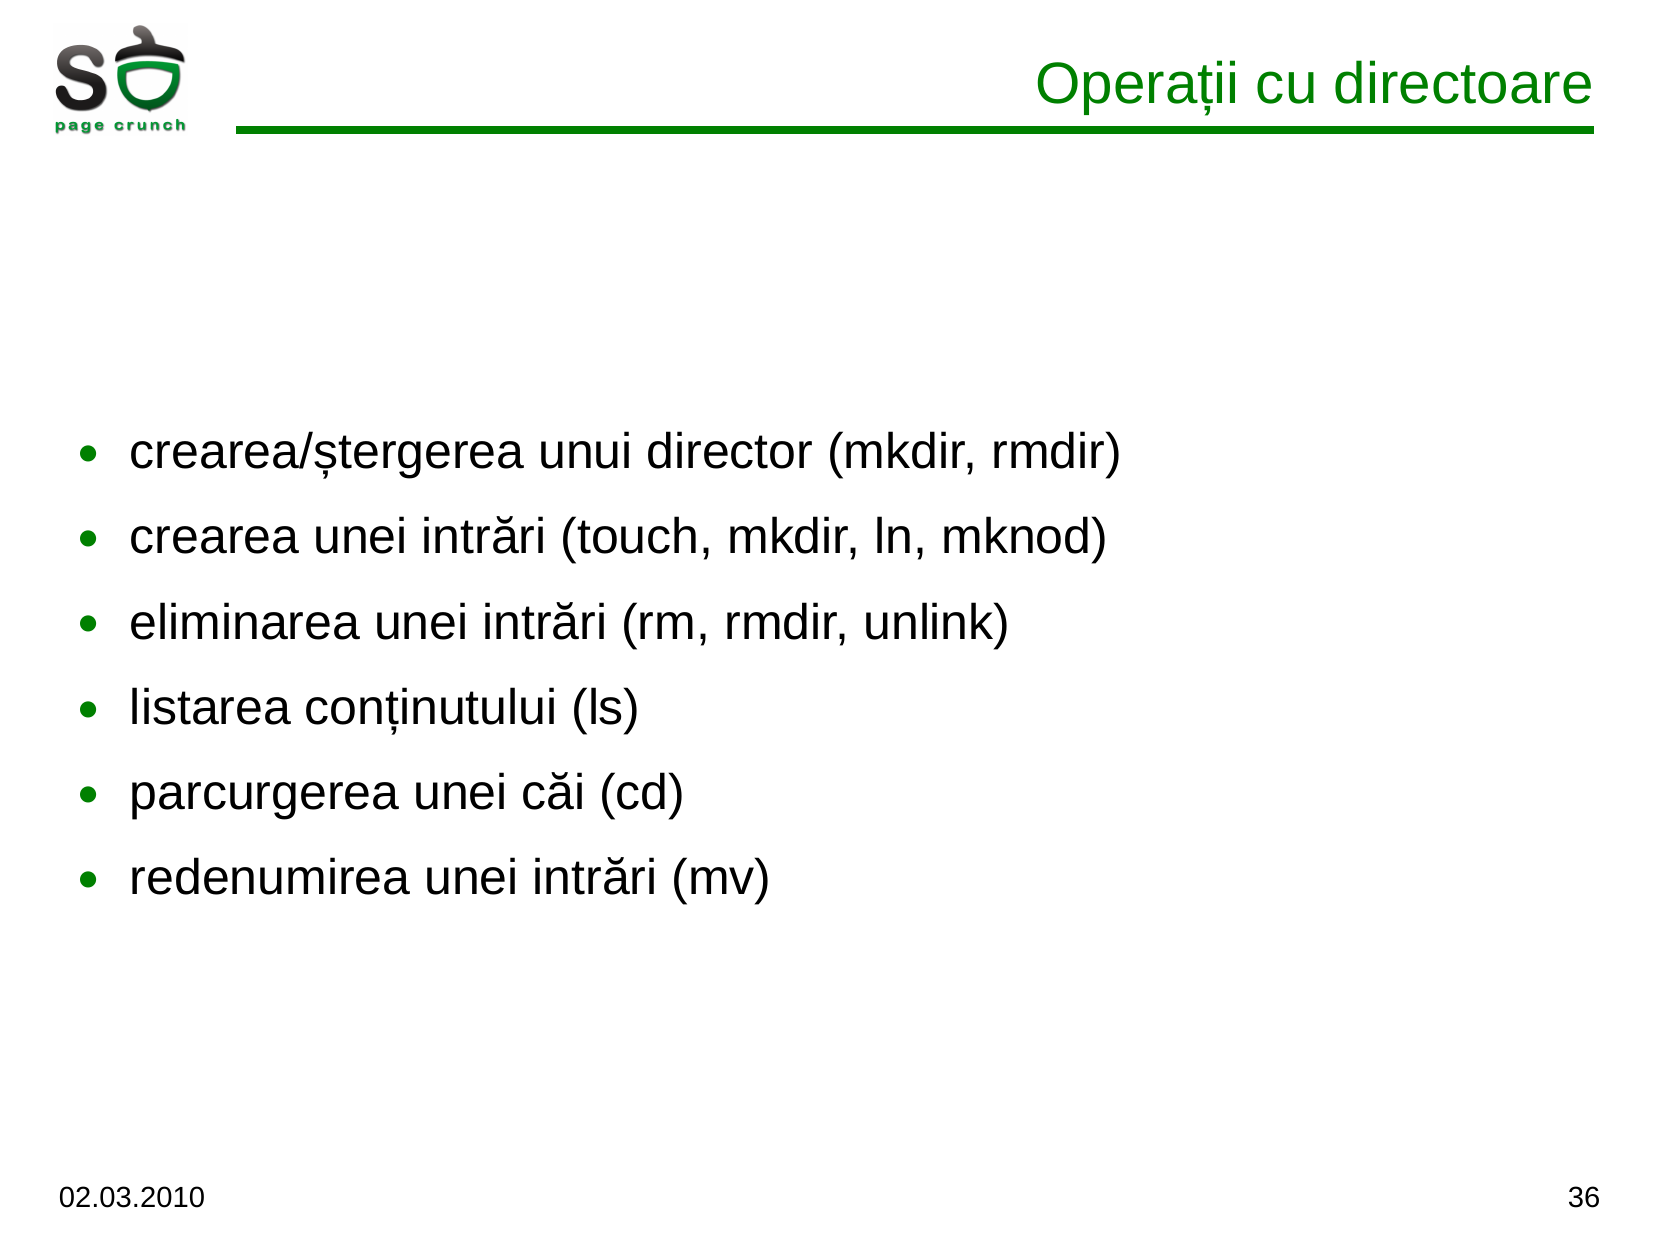

# Operații cu directoare
crearea/ștergerea unui director (mkdir, rmdir)
crearea unei intrări (touch, mkdir, ln, mknod)
eliminarea unei intrări (rm, rmdir, unlink)
listarea conținutului (ls)
parcurgerea unei căi (cd)
redenumirea unei intrări (mv)
02.03.2010
36